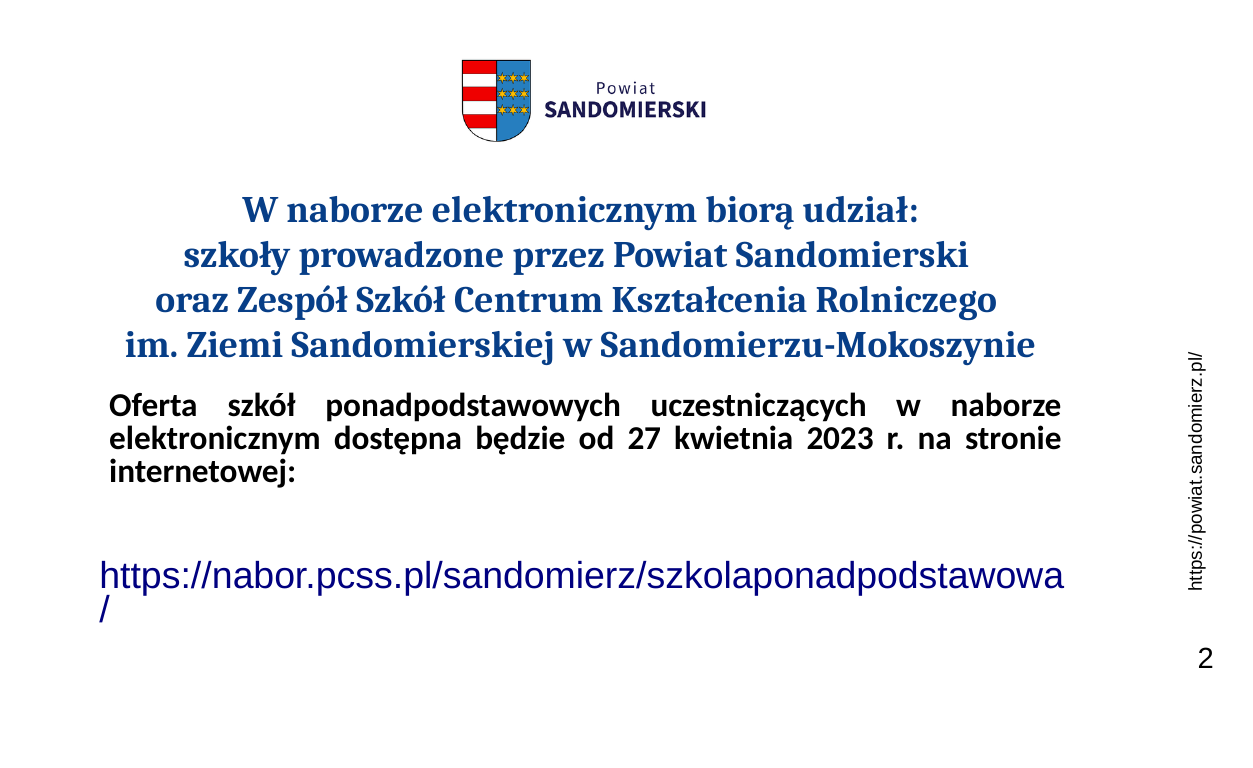

# W naborze elektronicznym biorą udział: szkoły prowadzone przez Powiat Sandomierski oraz Zespół Szkół Centrum Kształcenia Rolniczego im. Ziemi Sandomierskiej w Sandomierzu-Mokoszynie
W naborze elektronicznym biorą udział:
szkoły prowadzone przez Powiat Sandomierski
oraz Zespół Szkół Centrum Kształcenia Rolniczego
im. Ziemi Sandomierskiej w Sandomierzu-Mokoszynie
Oferta szkół ponadpodstawowych uczestniczących w naborze elektronicznym dostępna będzie od 27 kwietnia 2023 r. na stronie internetowej:
https://powiat.sandomierz.pl/
https://nabor.pcss.pl/sandomierz/szkolaponadpodstawowa/